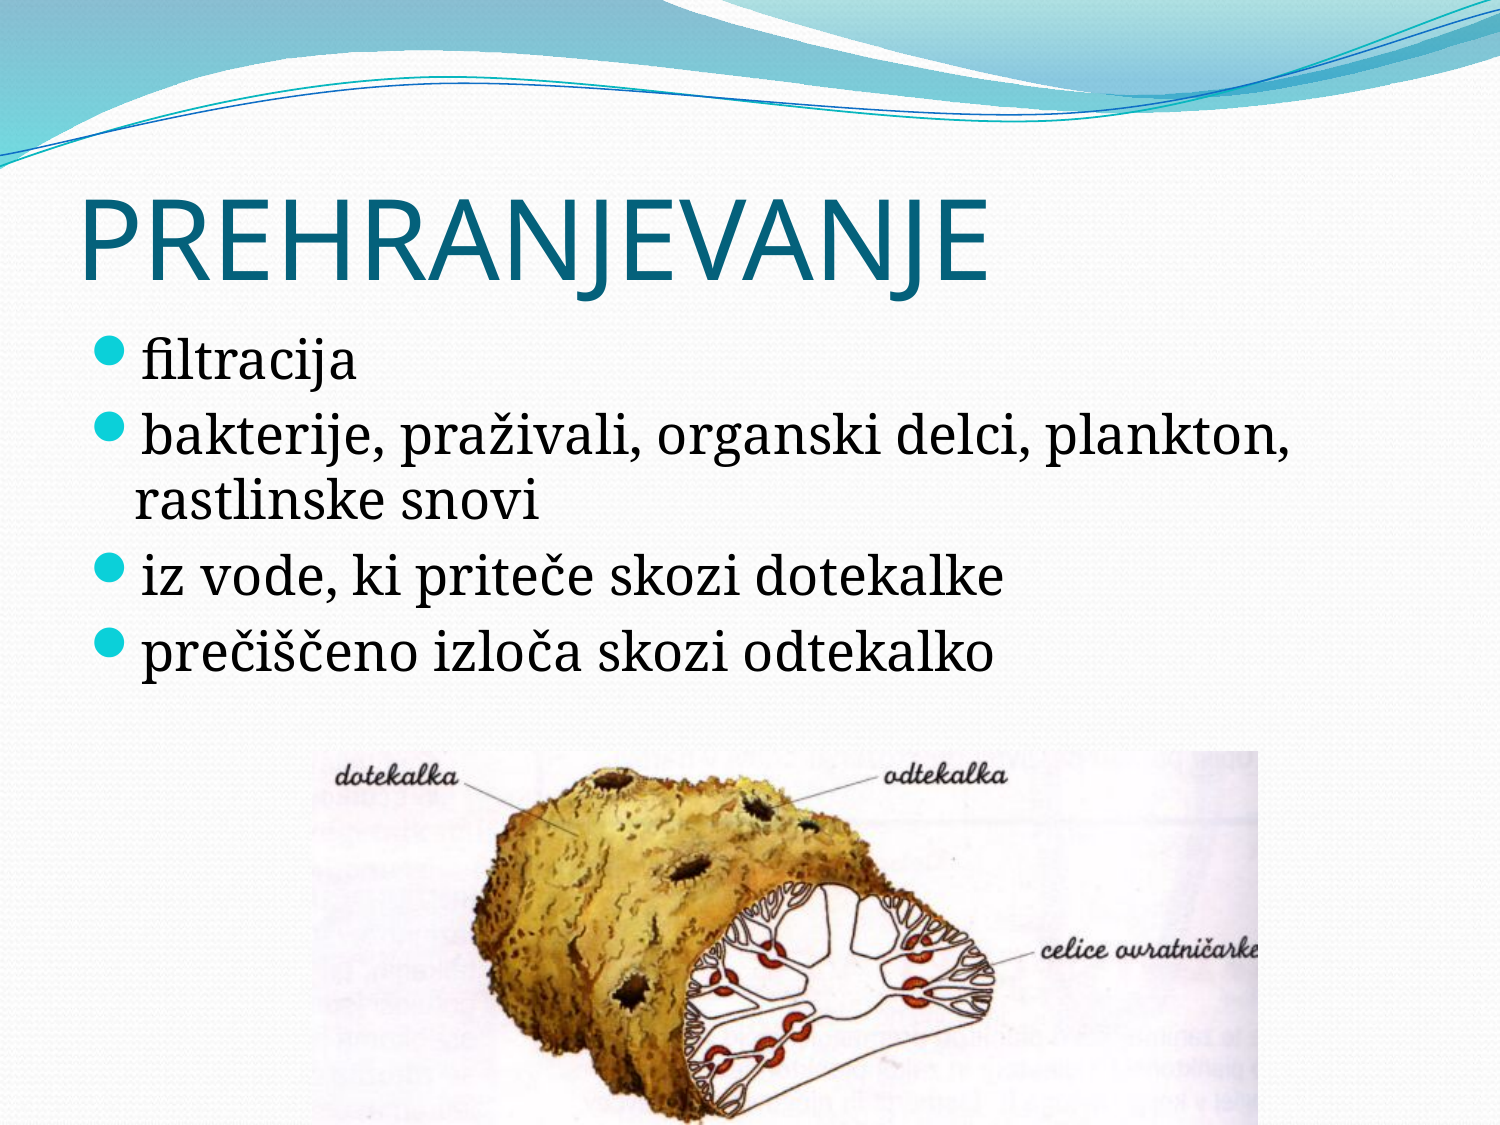

# PREHRANJEVANJE
filtracija
bakterije, praživali, organski delci, plankton, rastlinske snovi
iz vode, ki priteče skozi dotekalke
prečiščeno izloča skozi odtekalko